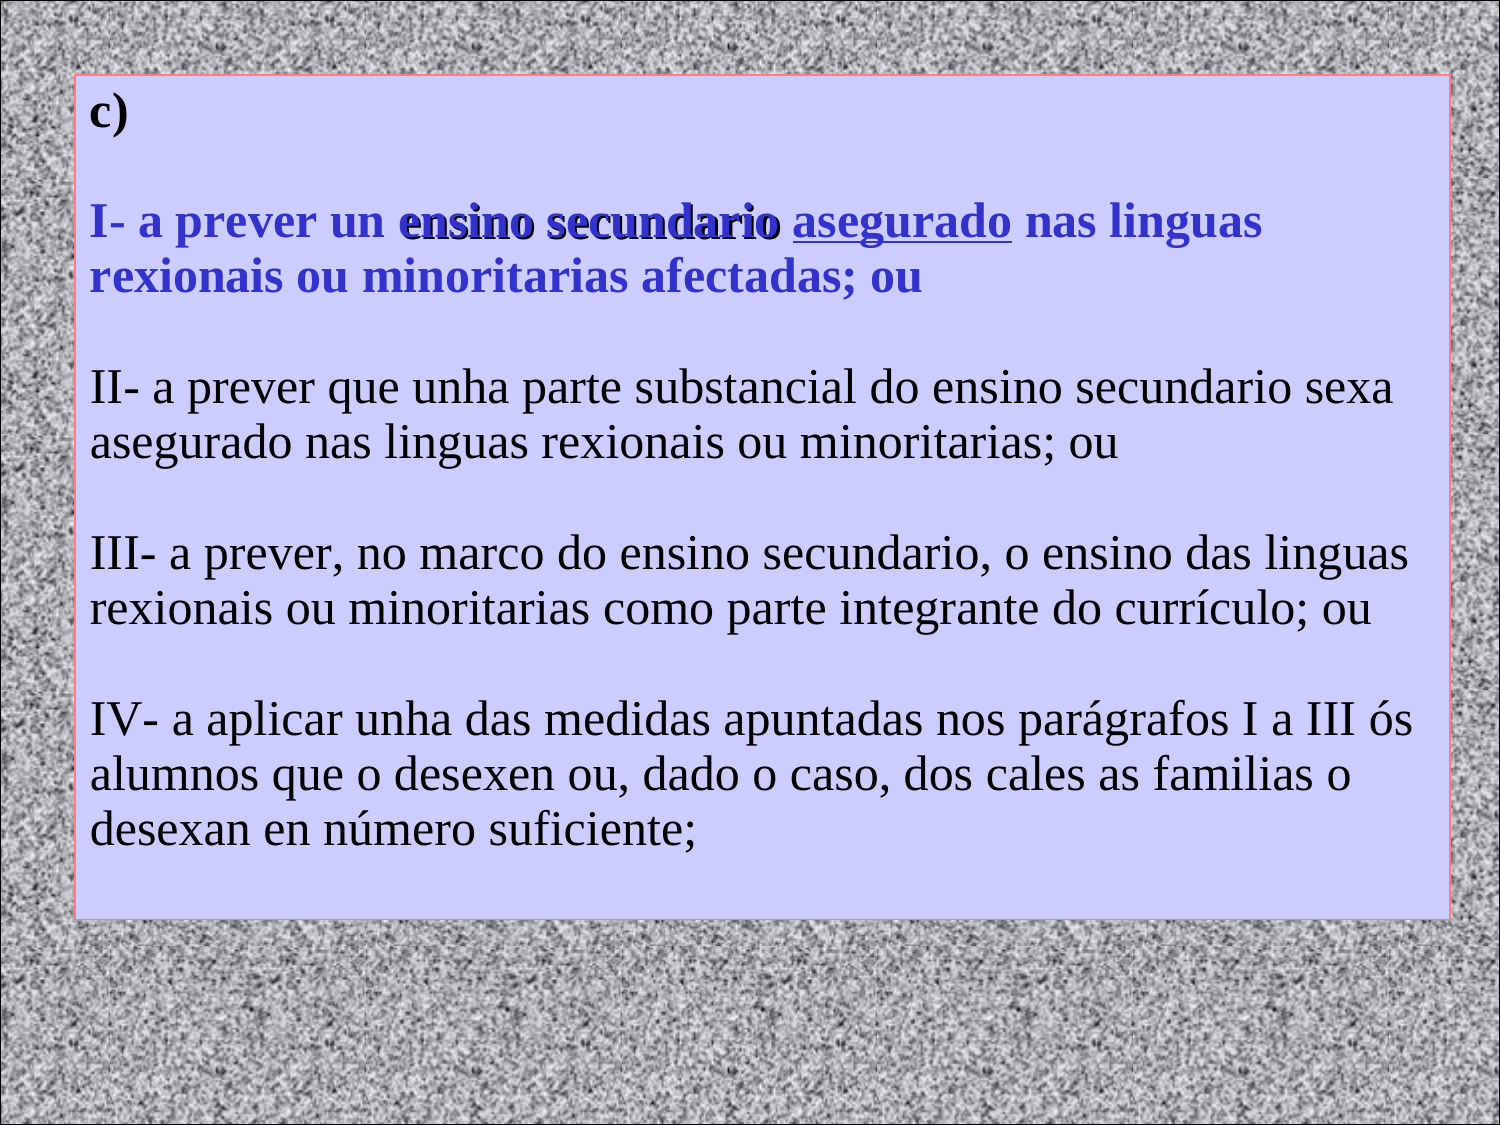

c)
I- a prever un ensino secundario asegurado nas linguas rexionais ou minoritarias afectadas; ou
II- a prever que unha parte substancial do ensino secundario sexa asegurado nas linguas rexionais ou minoritarias; ou
III- a prever, no marco do ensino secundario, o ensino das linguas rexionais ou minoritarias como parte integrante do currículo; ou
IV- a aplicar unha das medidas apuntadas nos parágrafos I a III ós alumnos que o desexen ou, dado o caso, dos cales as familias o desexan en número suficiente;